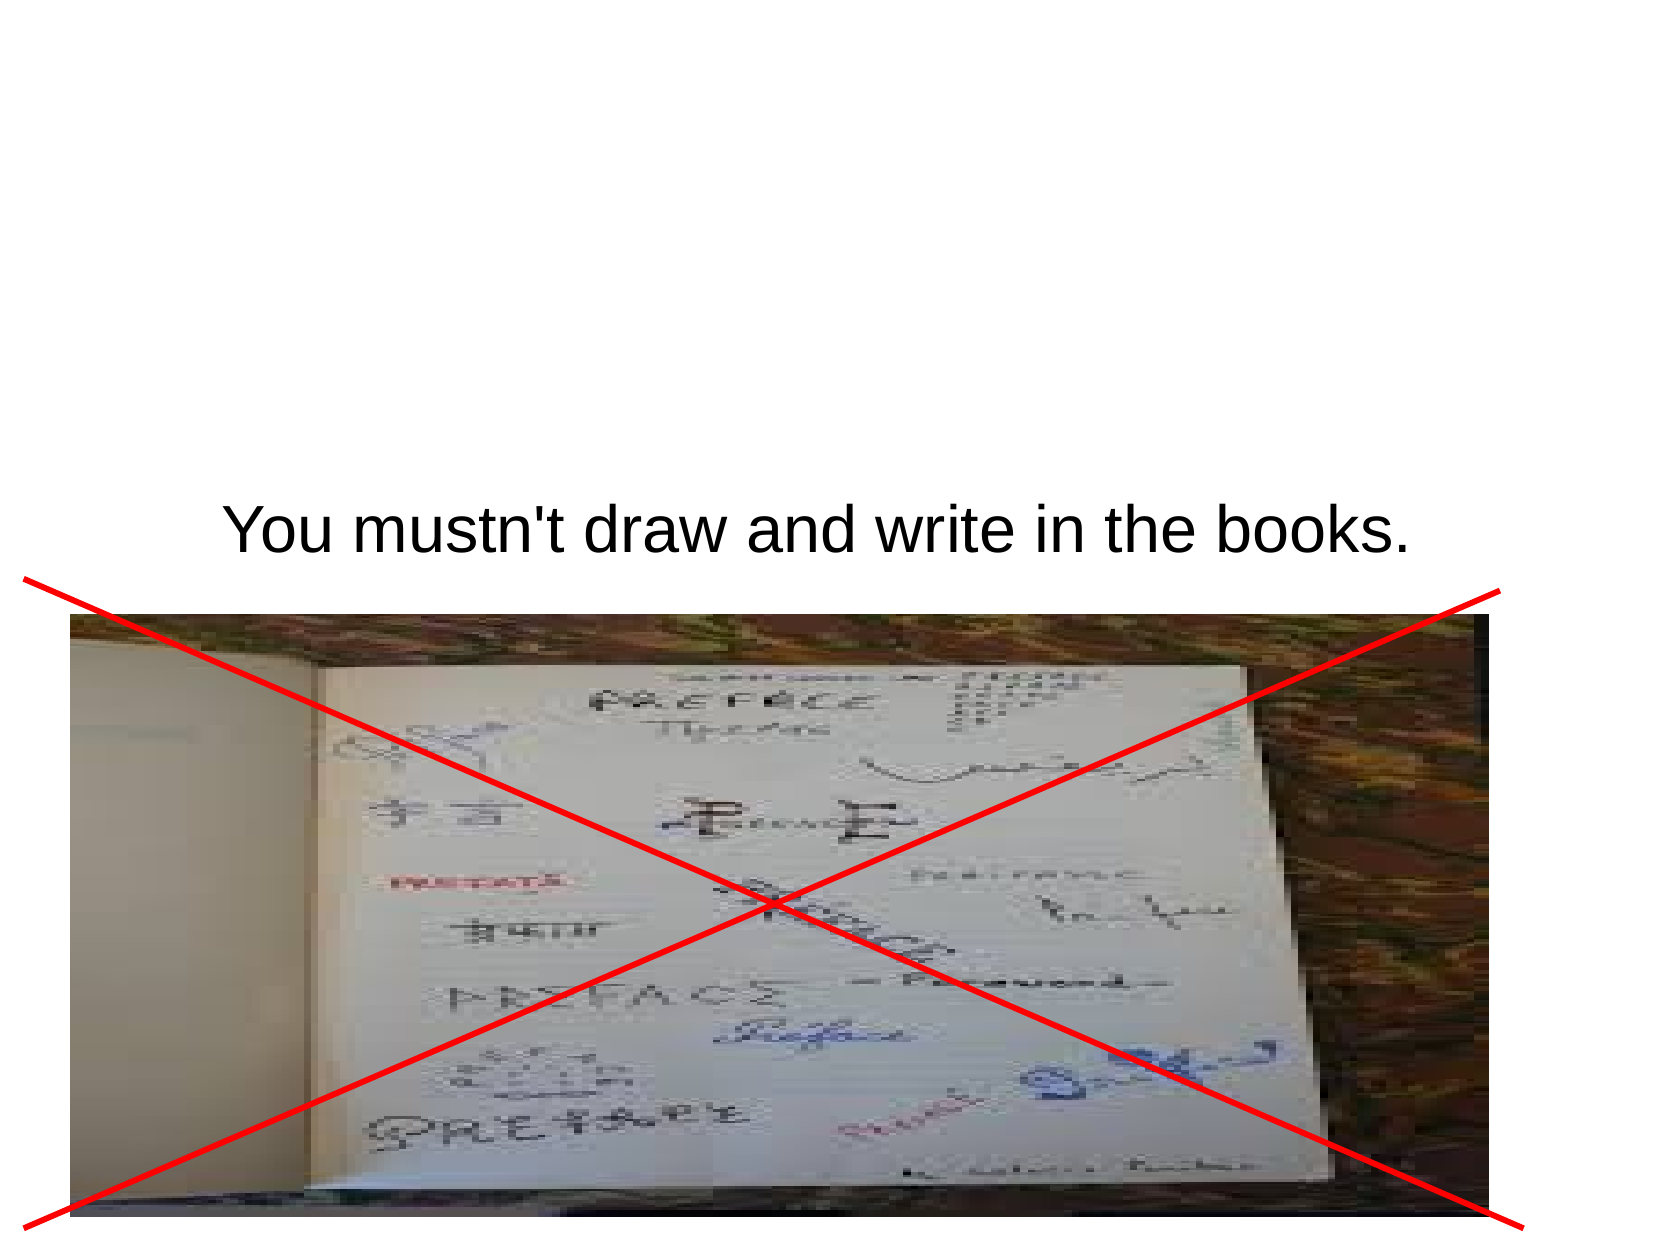

# You mustn't draw and write in the books.